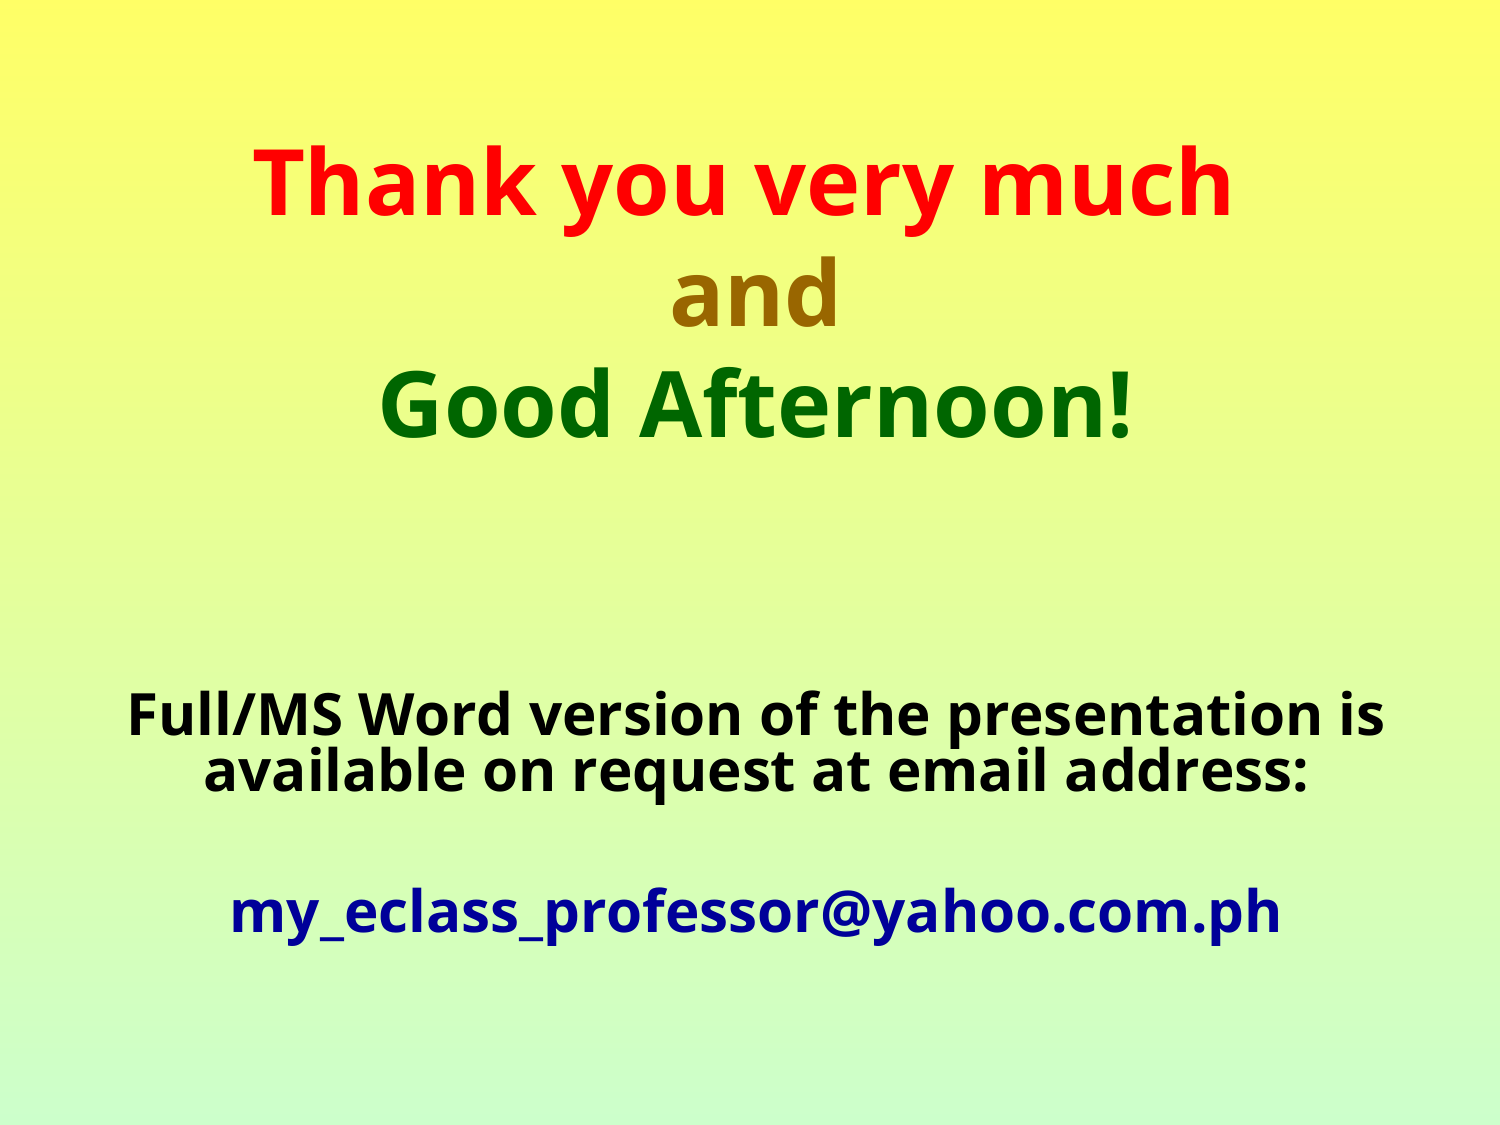

# Thank you very much
and
Good Afternoon!
Full/MS Word version of the presentation is available on request at email address:
my_eclass_professor@yahoo.com.ph